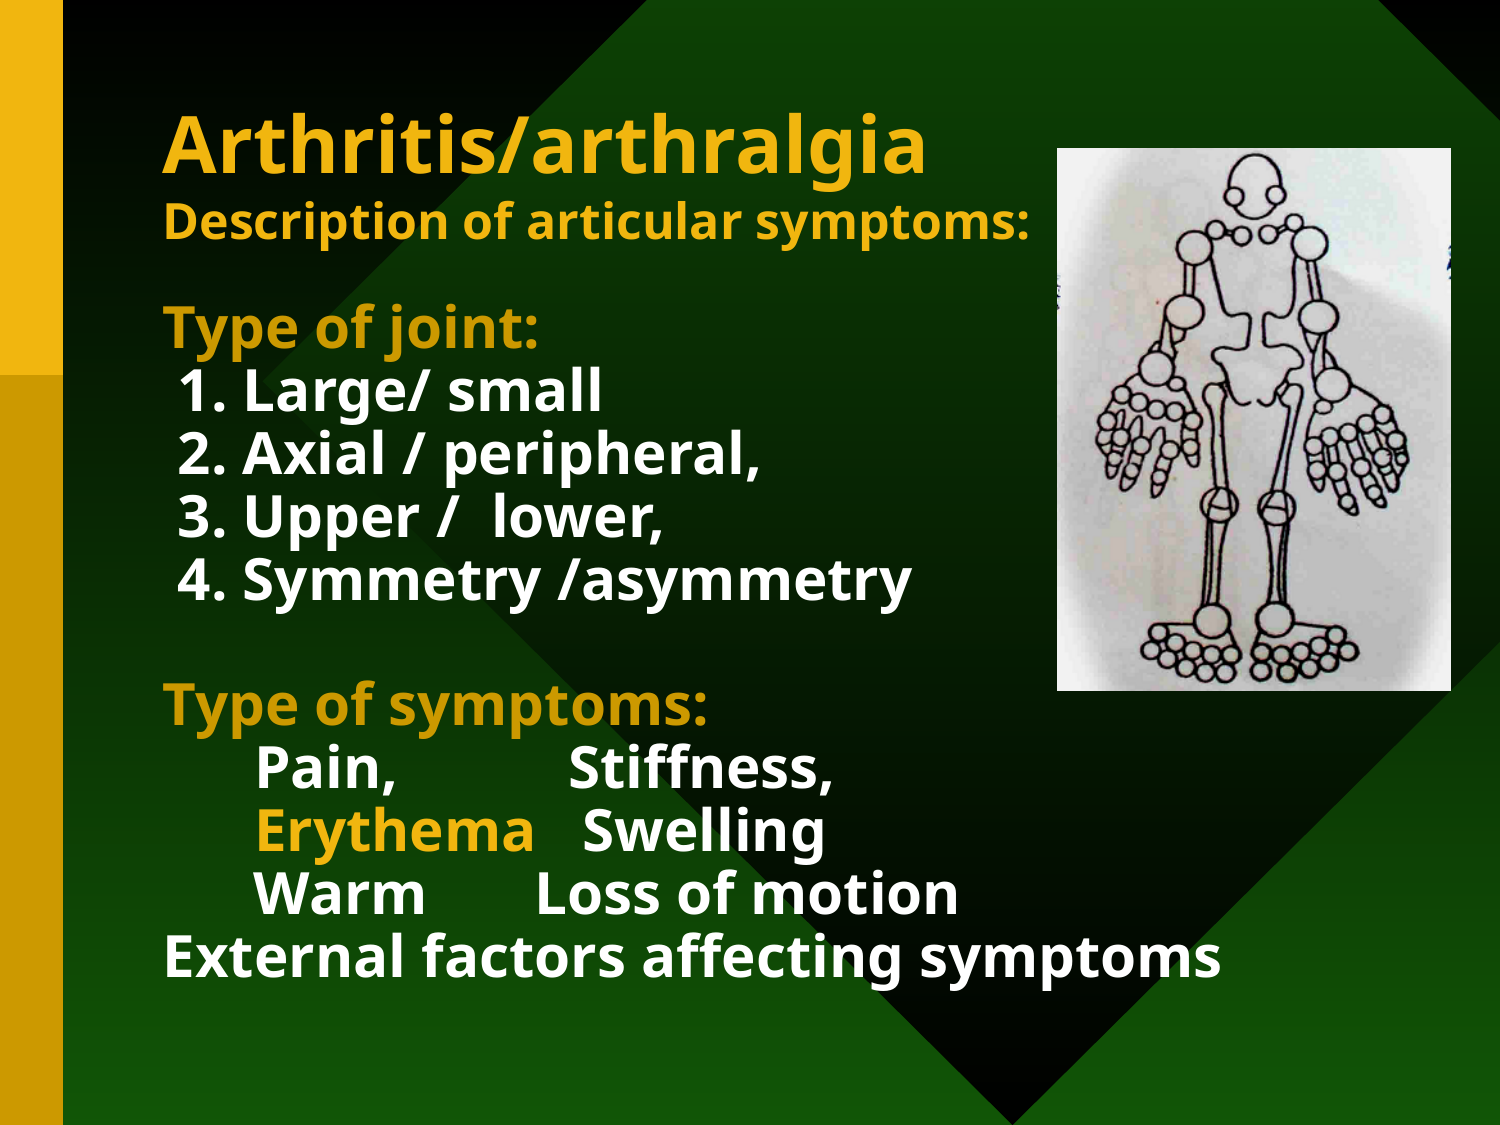

# Arthritis/arthralgia Description of articular symptoms:
Type of joint:
 1. Large/ small
 2. Axial / peripheral,
 3. Upper / lower,
 4. Symmetry /asymmetry
Type of symptoms:
 Pain,		 Stiffness,
 Erythema Swelling
 Warm Loss of motion
External factors affecting symptoms